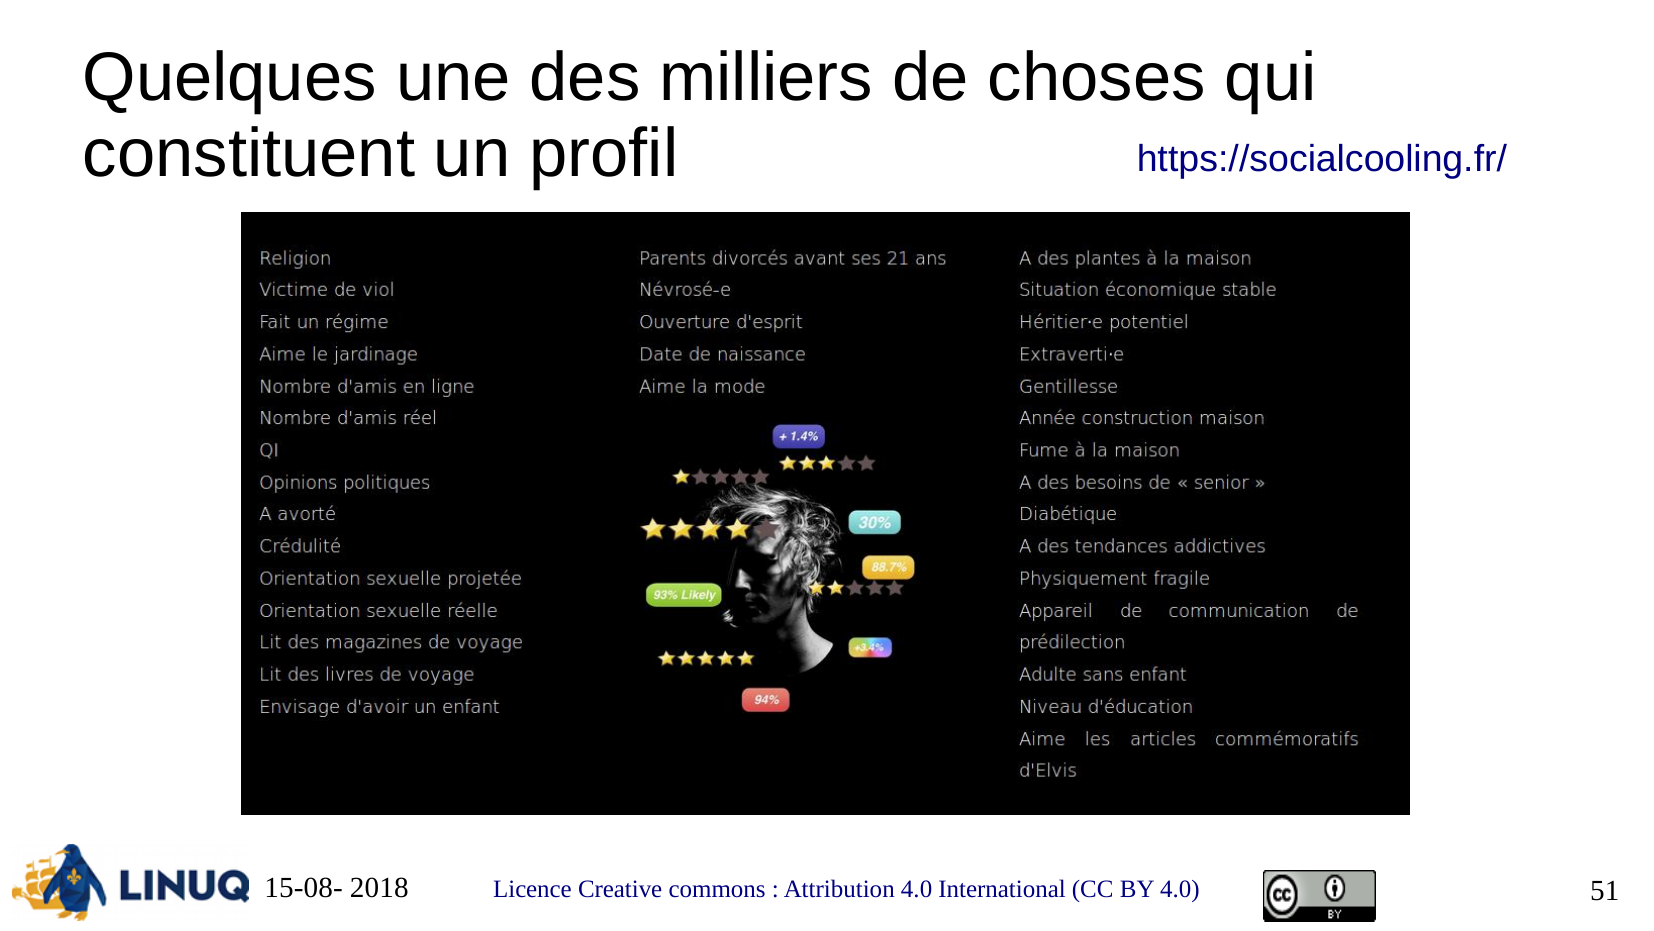

# Quelques une des milliers de choses qui constituent un profil
https://socialcooling.fr/
15-08- 2018
51